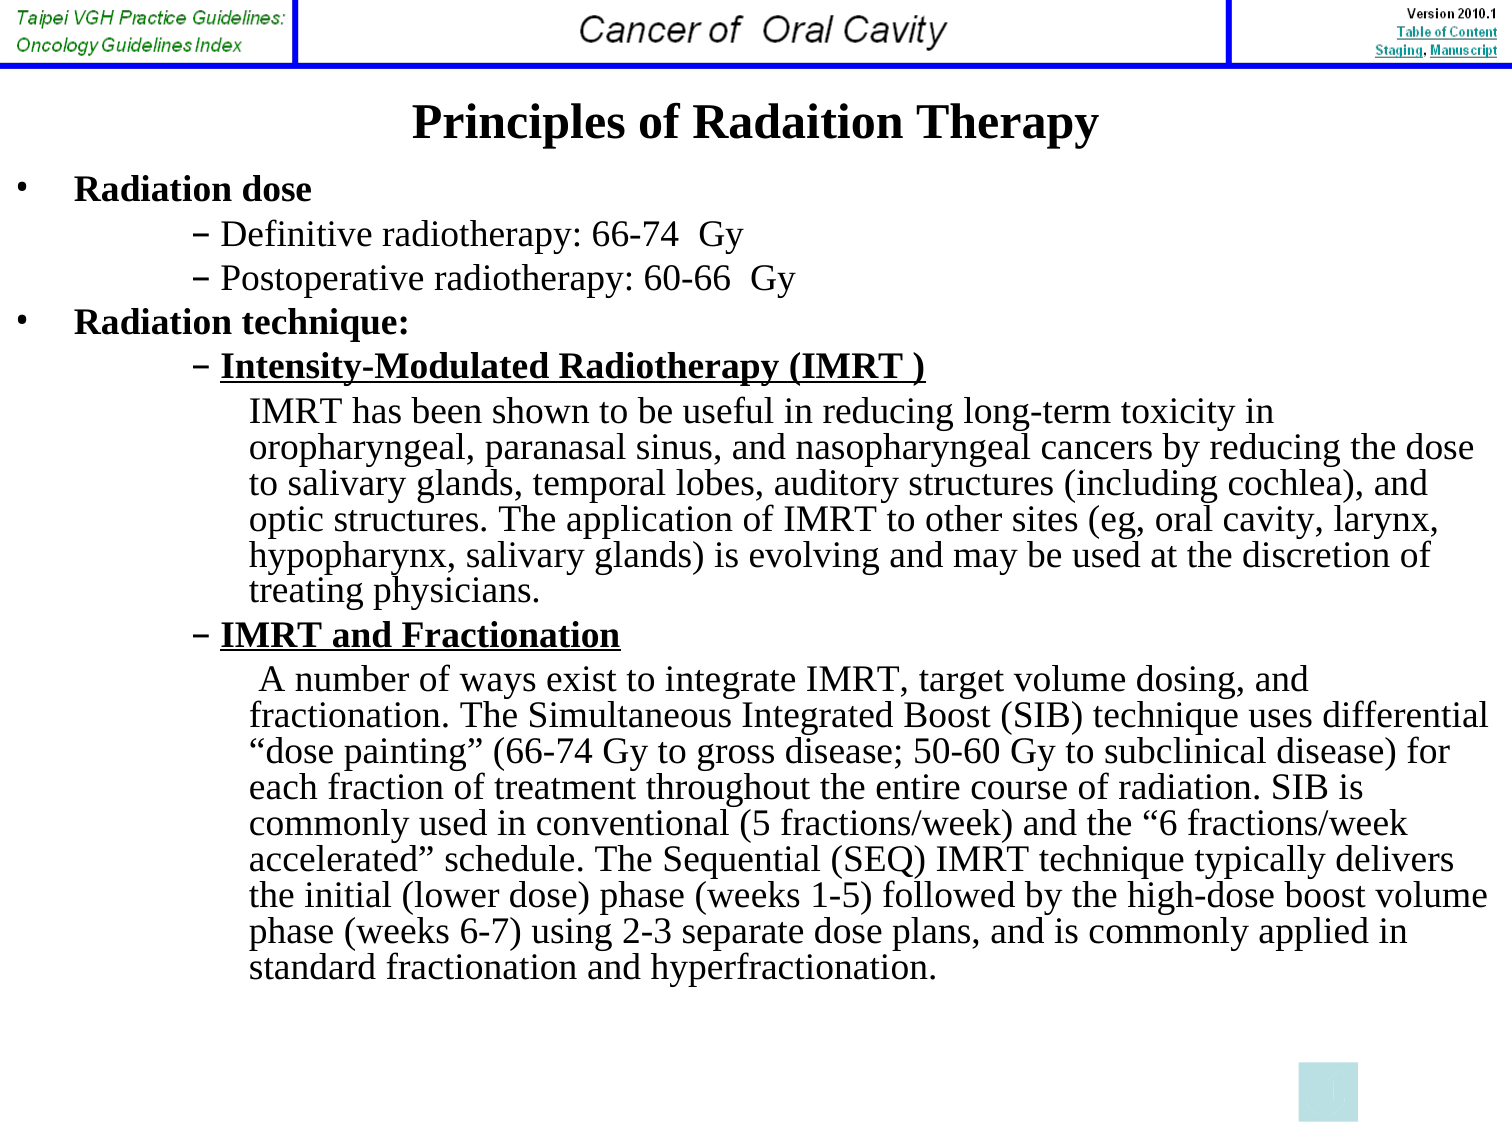

# Principles of Radaition Therapy
Radiation dose
Definitive radiotherapy: 66-74 Gy
Postoperative radiotherapy: 60-66 Gy
Radiation technique:
Intensity-Modulated Radiotherapy (IMRT )
 IMRT has been shown to be useful in reducing long-term toxicity in oropharyngeal, paranasal sinus, and nasopharyngeal cancers by reducing the dose to salivary glands, temporal lobes, auditory structures (including cochlea), and optic structures. The application of IMRT to other sites (eg, oral cavity, larynx, hypopharynx, salivary glands) is evolving and may be used at the discretion of treating physicians.
IMRT and Fractionation
 A number of ways exist to integrate IMRT, target volume dosing, and fractionation. The Simultaneous Integrated Boost (SIB) technique uses differential “dose painting” (66-74 Gy to gross disease; 50-60 Gy to subclinical disease) for each fraction of treatment throughout the entire course of radiation. SIB is commonly used in conventional (5 fractions/week) and the “6 fractions/week accelerated” schedule. The Sequential (SEQ) IMRT technique typically delivers the initial (lower dose) phase (weeks 1-5) followed by the high-dose boost volume phase (weeks 6-7) using 2-3 separate dose plans, and is commonly applied in standard fractionation and hyperfractionation.